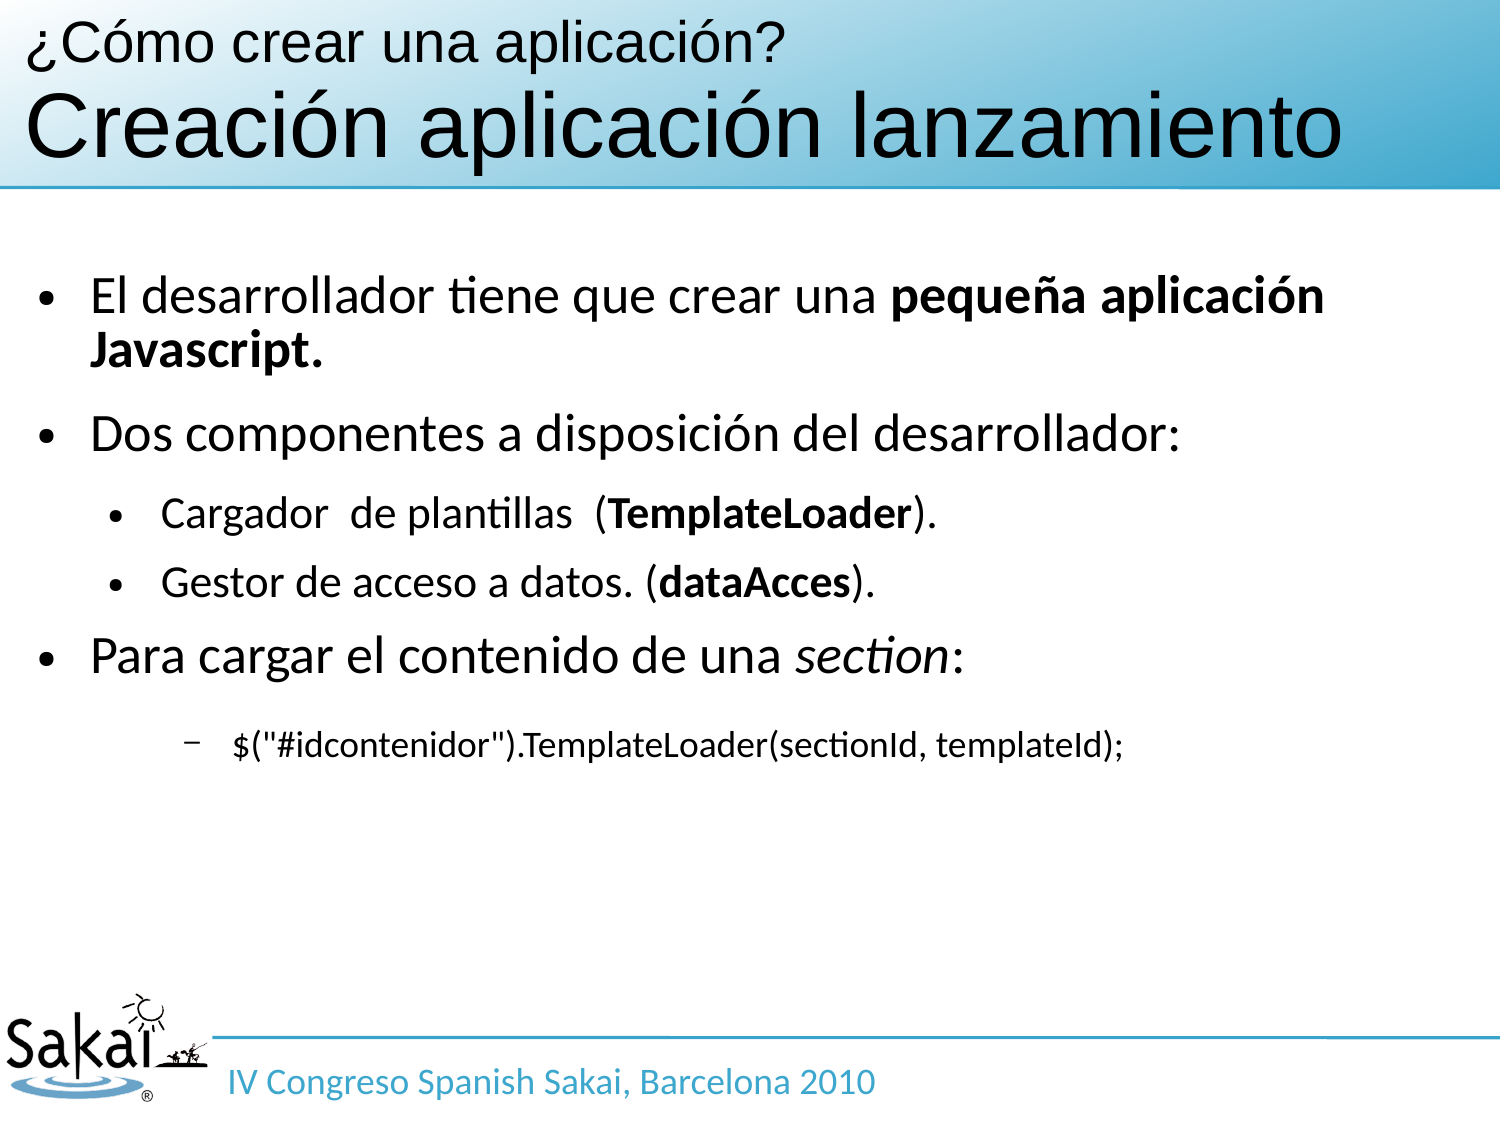

# ¿Cómo crear una aplicación? Creación aplicación lanzamiento
El desarrollador tiene que crear una pequeña aplicación Javascript.
Dos componentes a disposición del desarrollador:
Cargador de plantillas (TemplateLoader).
Gestor de acceso a datos. (dataAcces).
Para cargar el contenido de una section:
$("#idcontenidor").TemplateLoader(sectionId, templateId);